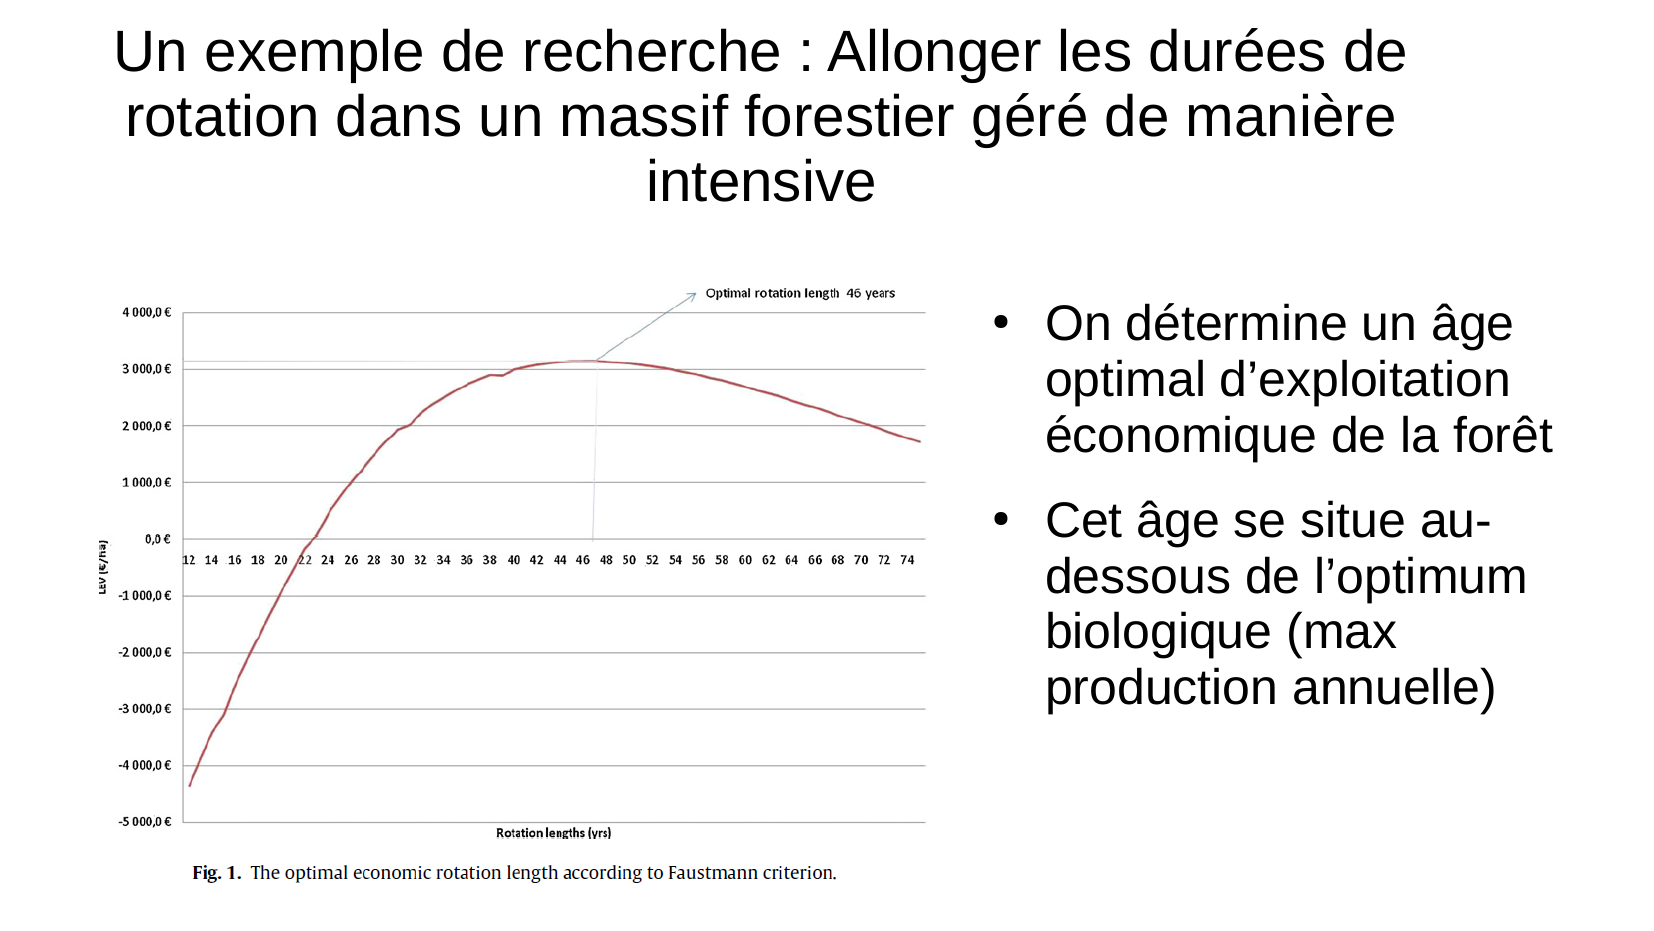

# Un exemple de recherche : Allonger les durées de rotation dans un massif forestier géré de manière intensive
On détermine un âge optimal d’exploitation économique de la forêt
Cet âge se situe au-dessous de l’optimum biologique (max production annuelle)